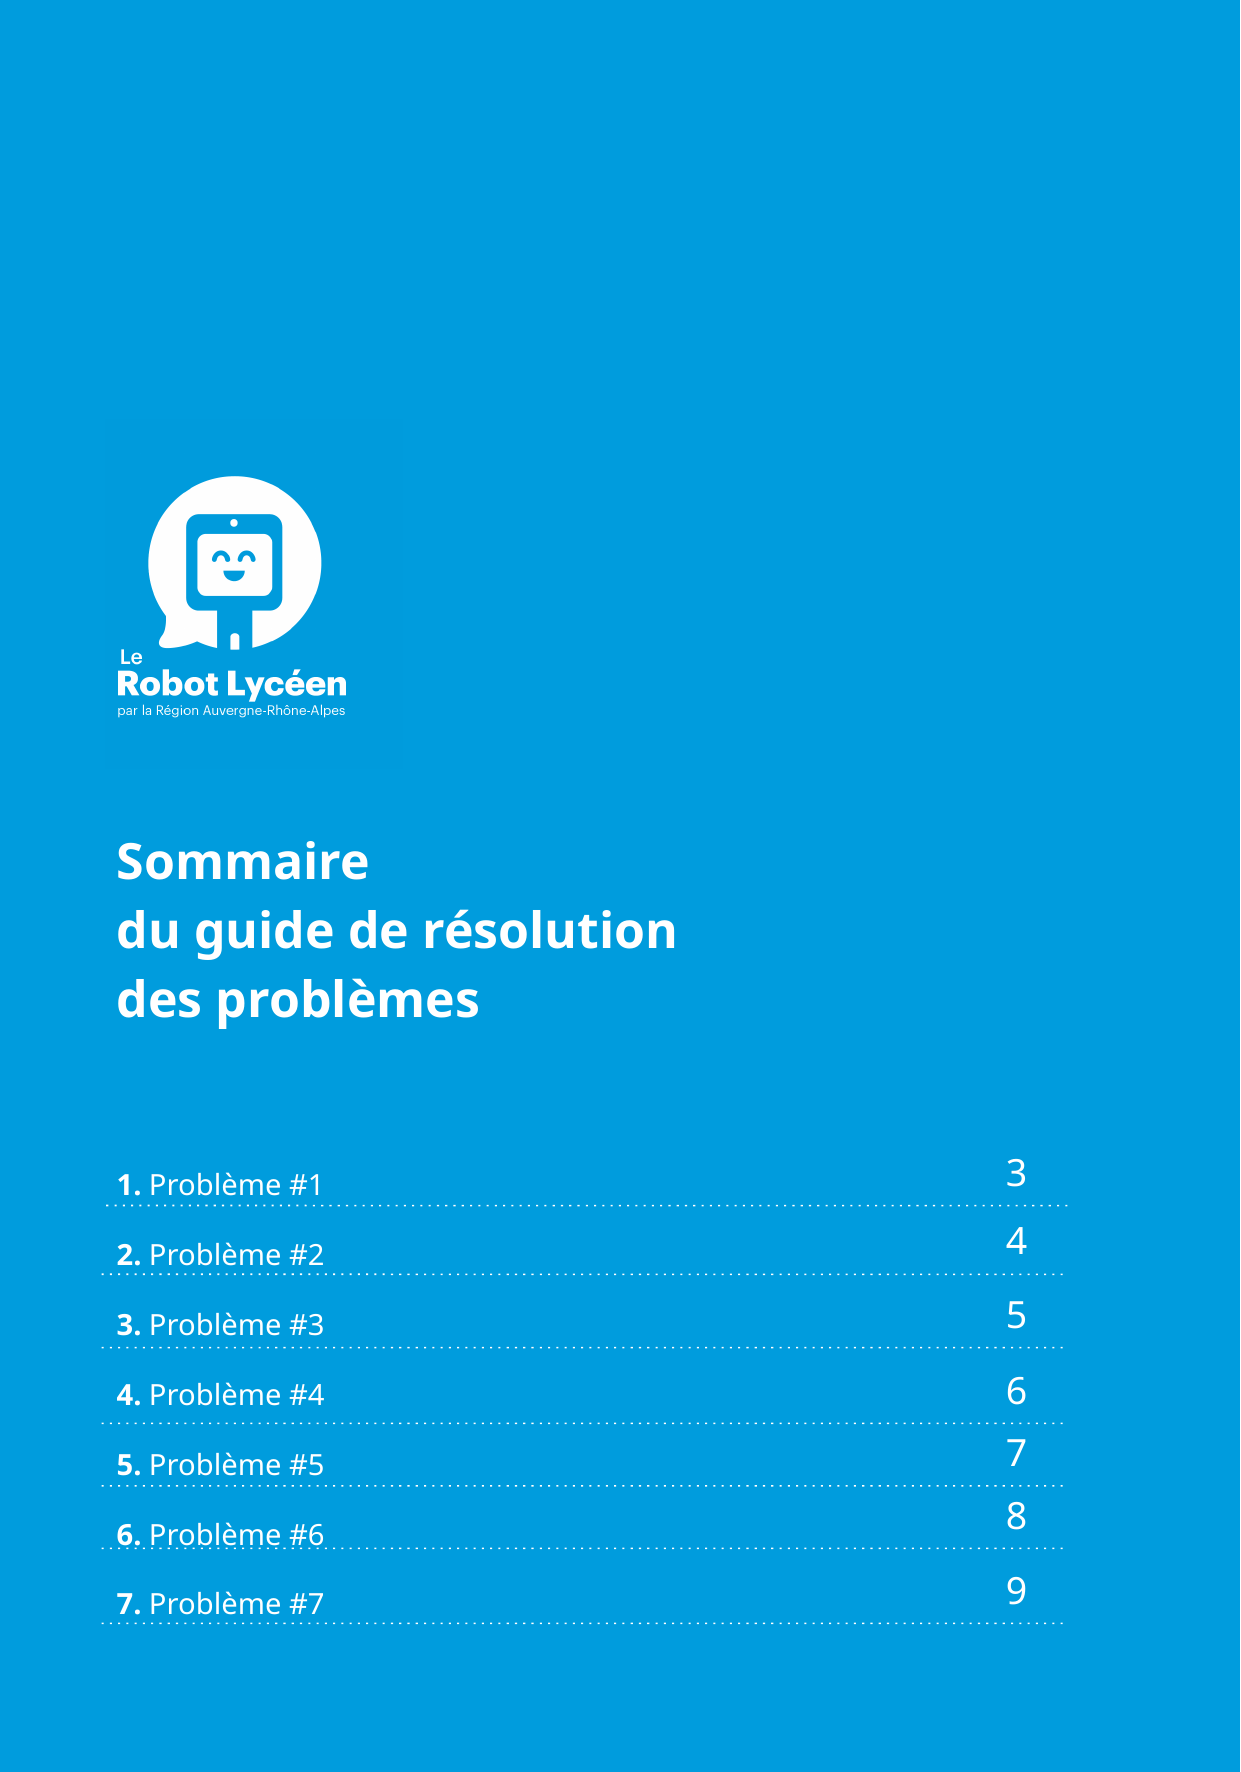

Sommaire
du guide de résolution
des problèmes
1. Problème #1
2. Problème #2
3. Problème #3
4. Problème #4
5. Problème #5
6. Problème #6
7. Problème #7
3
4
5
6
7
8
9